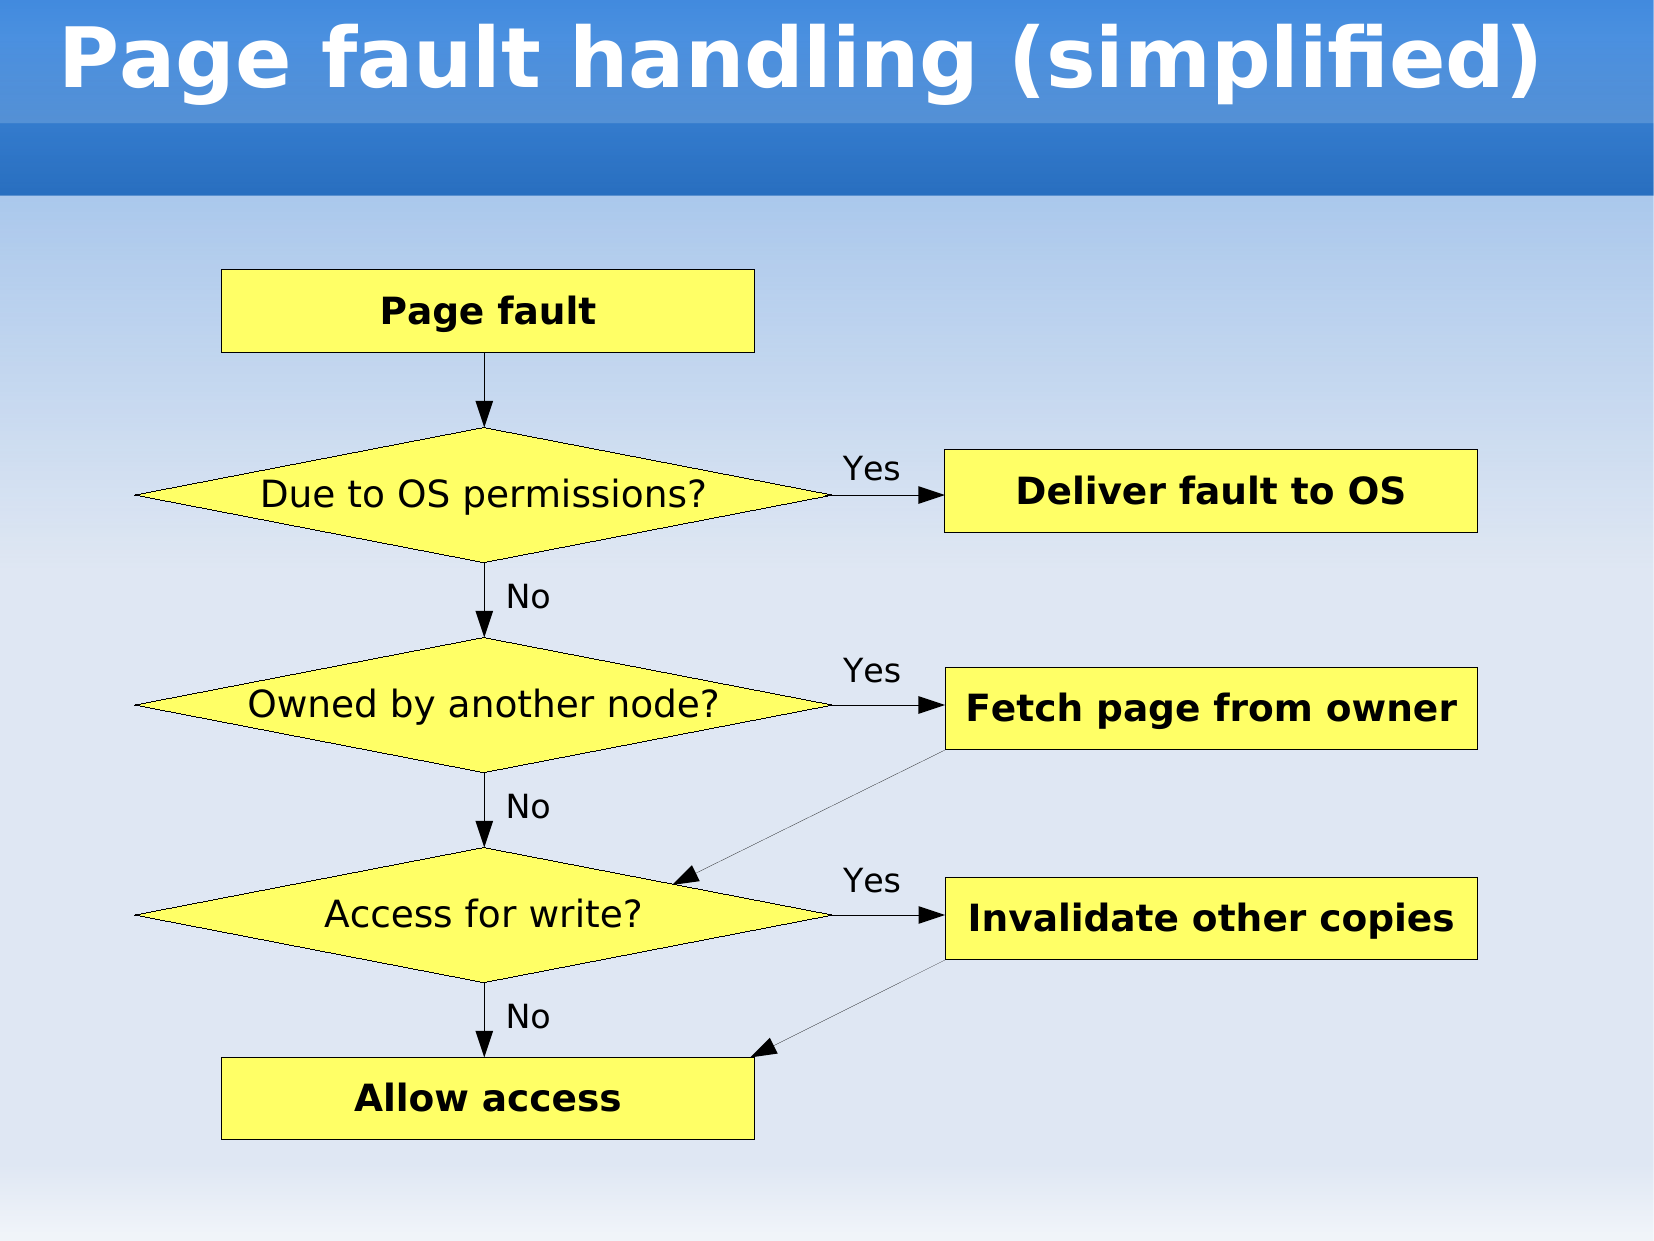

# Page fault handling (simplified)
Page fault
Due to OS permissions?
Yes
Deliver fault to OS
No
Owned by another node?
Yes
Fetch page from owner
No
Access for write?
Yes
Invalidate other copies
No
Allow access